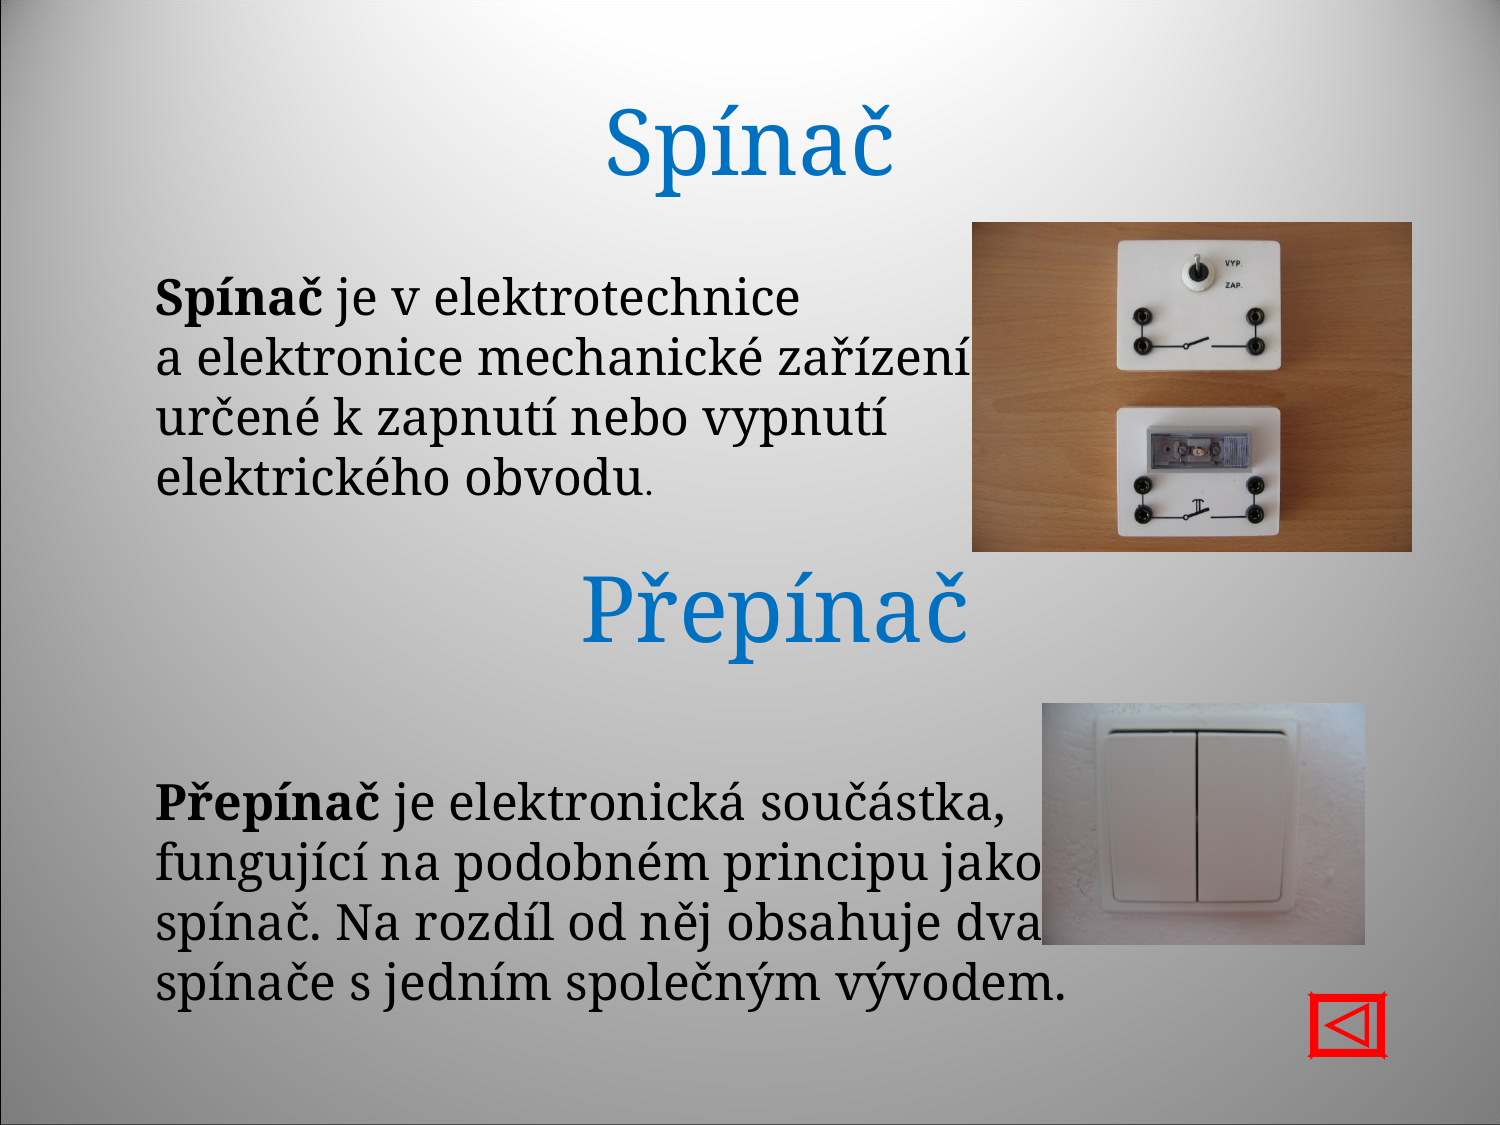

# Spínač
Spínač je v elektrotechnice
a elektronice mechanické zařízení
určené k zapnutí nebo vypnutí
elektrického obvodu.
 Přepínač
Přepínač je elektronická součástka, fungující na podobném principu jako spínač. Na rozdíl od něj obsahuje dva spínače s jedním společným vývodem.